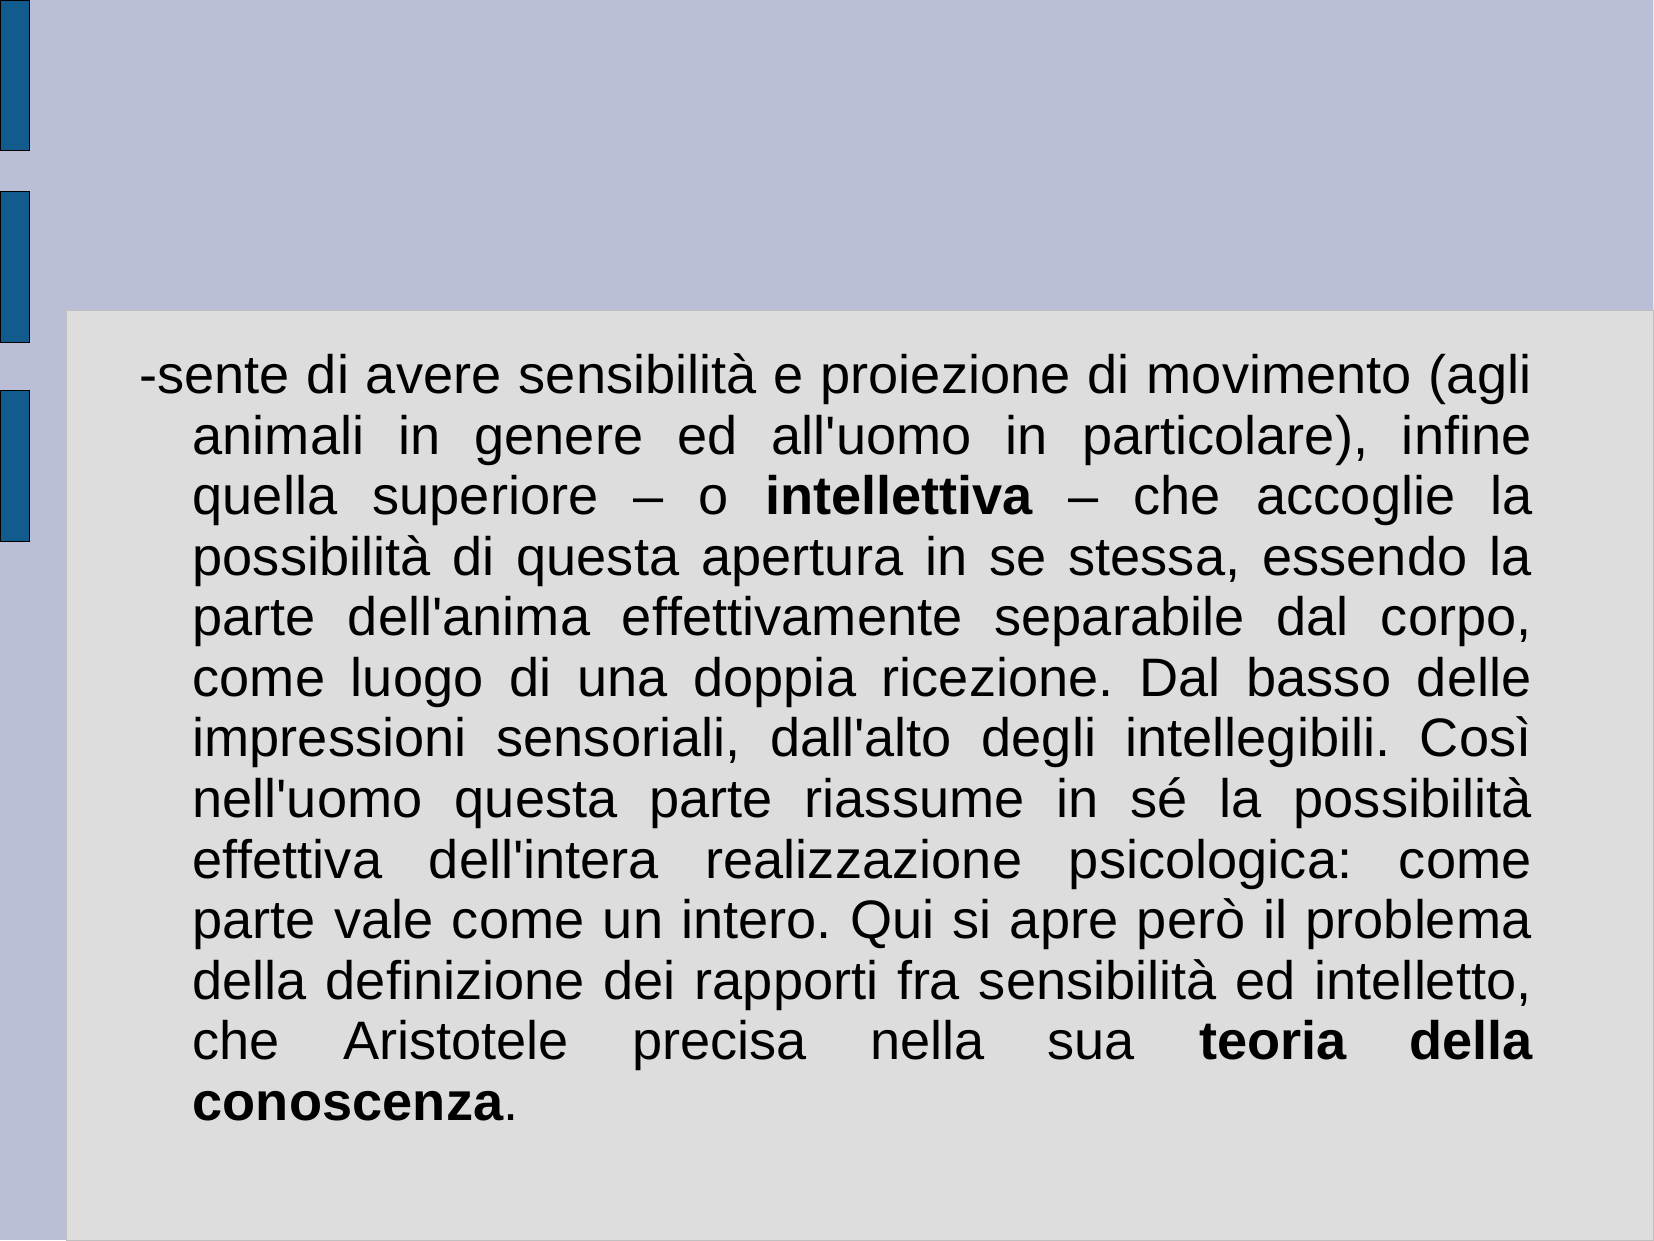

#
-sente di avere sensibilità e proiezione di movimento (agli animali in genere ed all'uomo in particolare), infine quella superiore – o intellettiva – che accoglie la possibilità di questa apertura in se stessa, essendo la parte dell'anima effettivamente separabile dal corpo, come luogo di una doppia ricezione. Dal basso delle impressioni sensoriali, dall'alto degli intellegibili. Così nell'uomo questa parte riassume in sé la possibilità effettiva dell'intera realizzazione psicologica: come parte vale come un intero. Qui si apre però il problema della definizione dei rapporti fra sensibilità ed intelletto, che Aristotele precisa nella sua teoria della conoscenza.